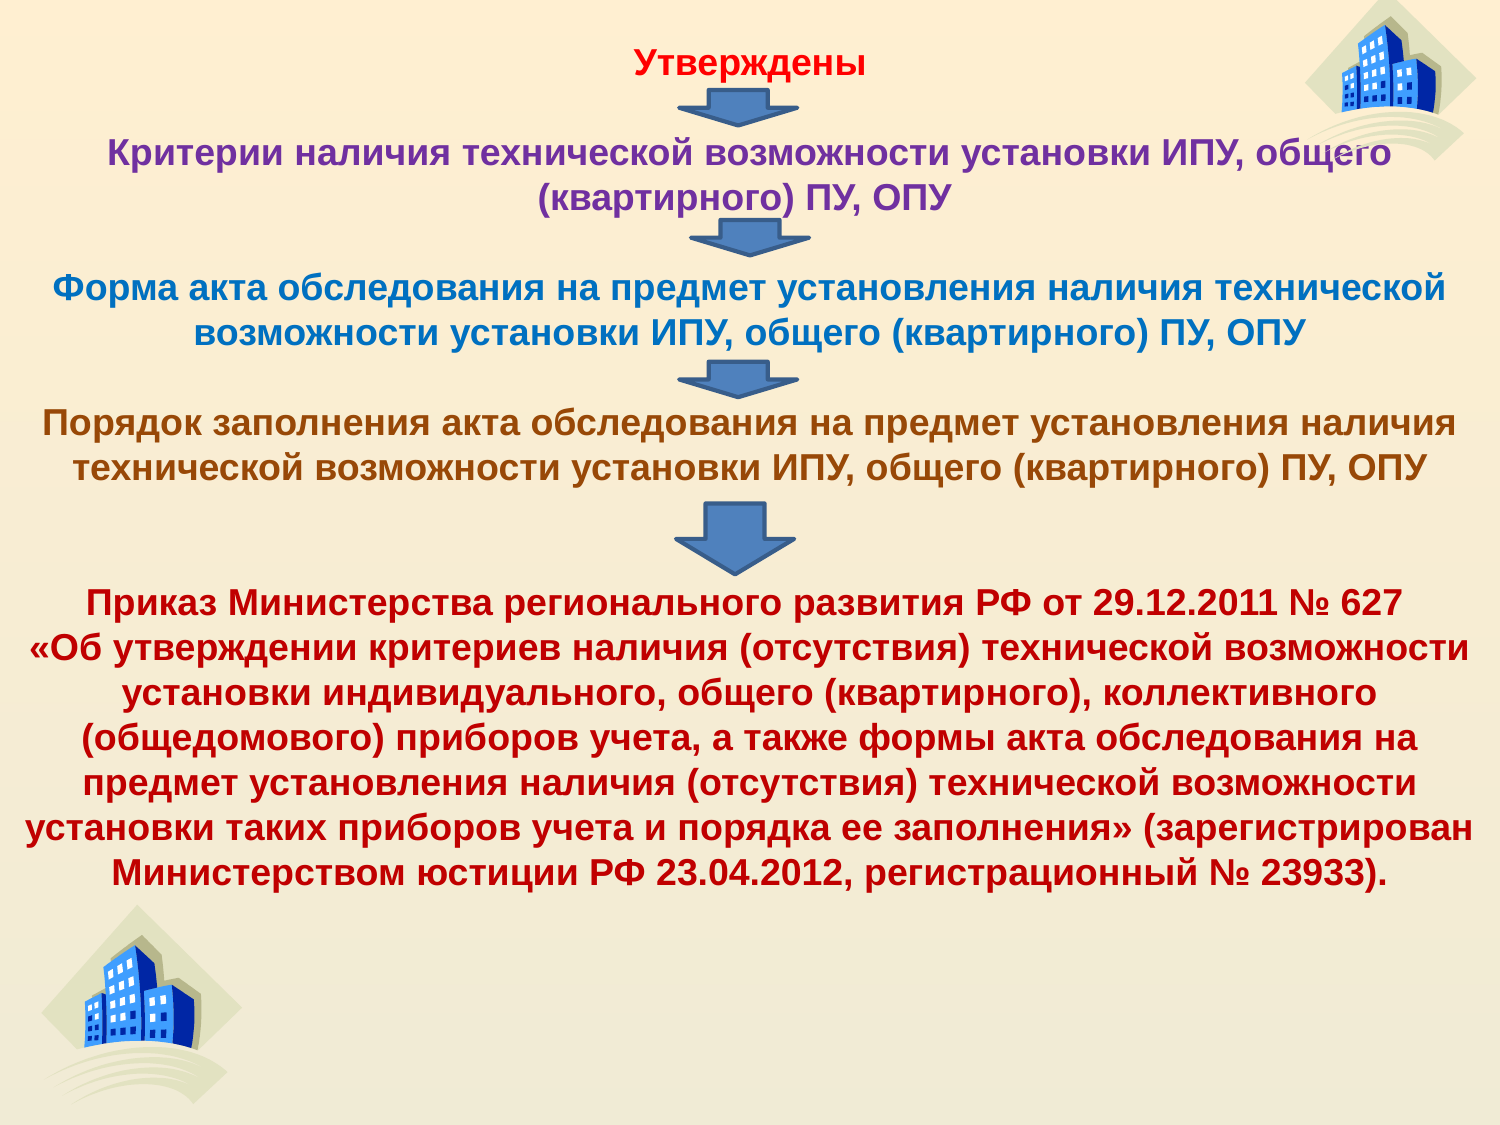

Утверждены
Критерии наличия технической возможности установки ИПУ, общего (квартирного) ПУ, ОПУ
Форма акта обследования на предмет установления наличия технической возможности установки ИПУ, общего (квартирного) ПУ, ОПУ
Порядок заполнения акта обследования на предмет установления наличия технической возможности установки ИПУ, общего (квартирного) ПУ, ОПУ
Приказ Министерства регионального развития РФ от 29.12.2011 № 627
«Об утверждении критериев наличия (отсутствия) технической возможности установки индивидуального, общего (квартирного), коллективного (общедомового) приборов учета, а также формы акта обследования на предмет установления наличия (отсутствия) технической возможности установки таких приборов учета и порядка ее заполнения» (зарегистрирован Министерством юстиции РФ 23.04.2012, регистрационный № 23933).